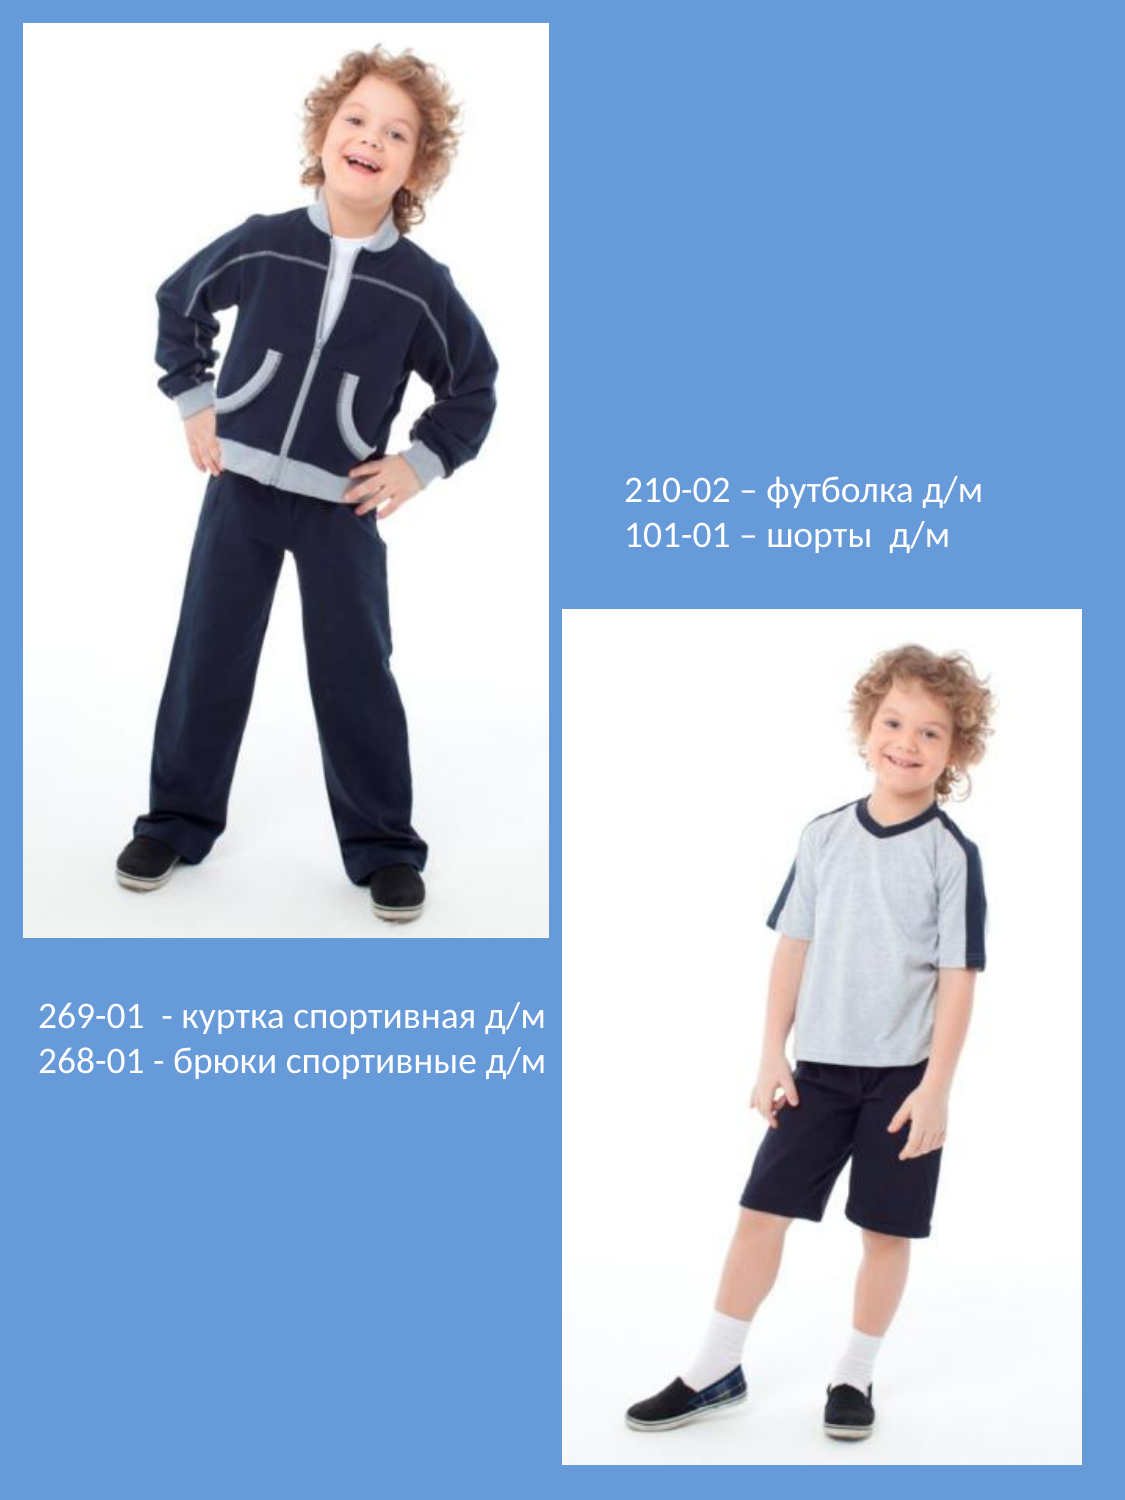

210-02 – футболка д/м
101-01 – шорты д/м
269-01 - куртка спортивная д/м
268-01 - брюки спортивные д/м